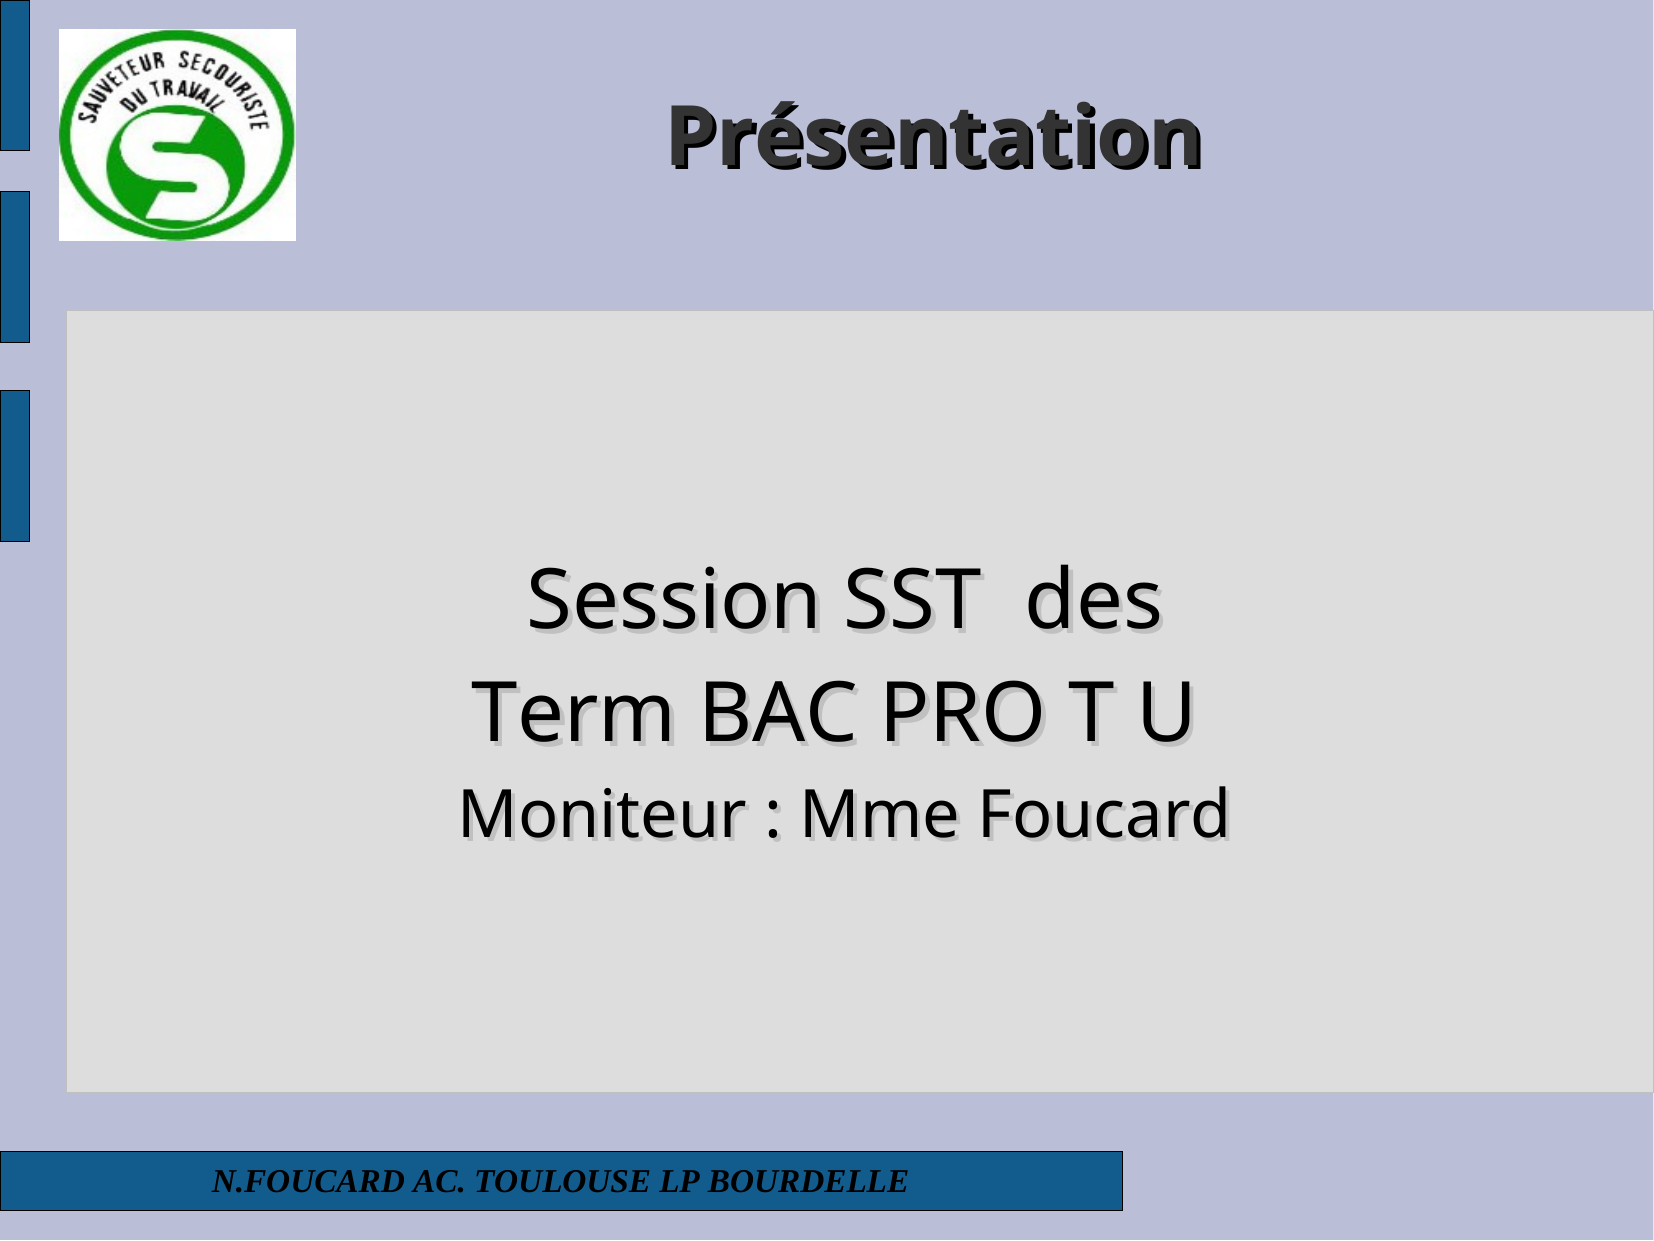

# Présentation
Session SST des
Term BAC PRO T U
Moniteur : Mme Foucard